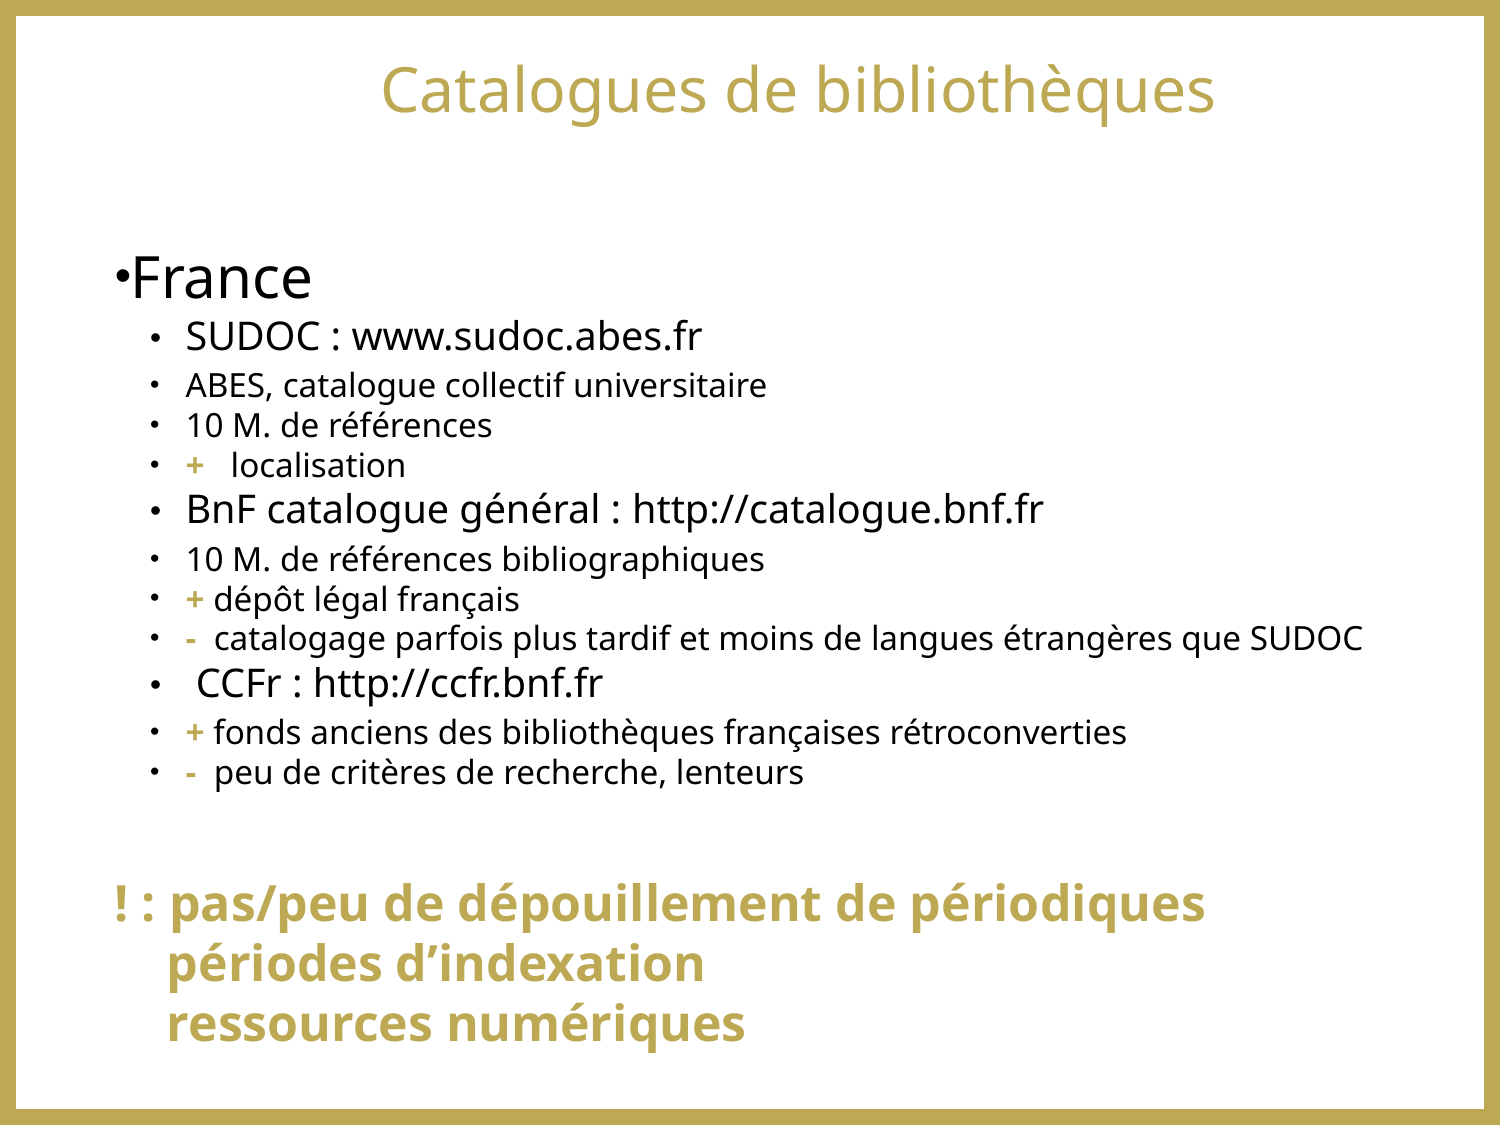

Catalogues de bibliothèques
France
SUDOC : www.sudoc.abes.fr
ABES, catalogue collectif universitaire
10 M. de références
+ localisation
BnF catalogue général : http://catalogue.bnf.fr
10 M. de références bibliographiques
+ dépôt légal français
- catalogage parfois plus tardif et moins de langues étrangères que SUDOC
 CCFr : http://ccfr.bnf.fr
+ fonds anciens des bibliothèques françaises rétroconverties
- peu de critères de recherche, lenteurs
! : pas/peu de dépouillement de périodiques
 périodes d’indexation
 ressources numériques